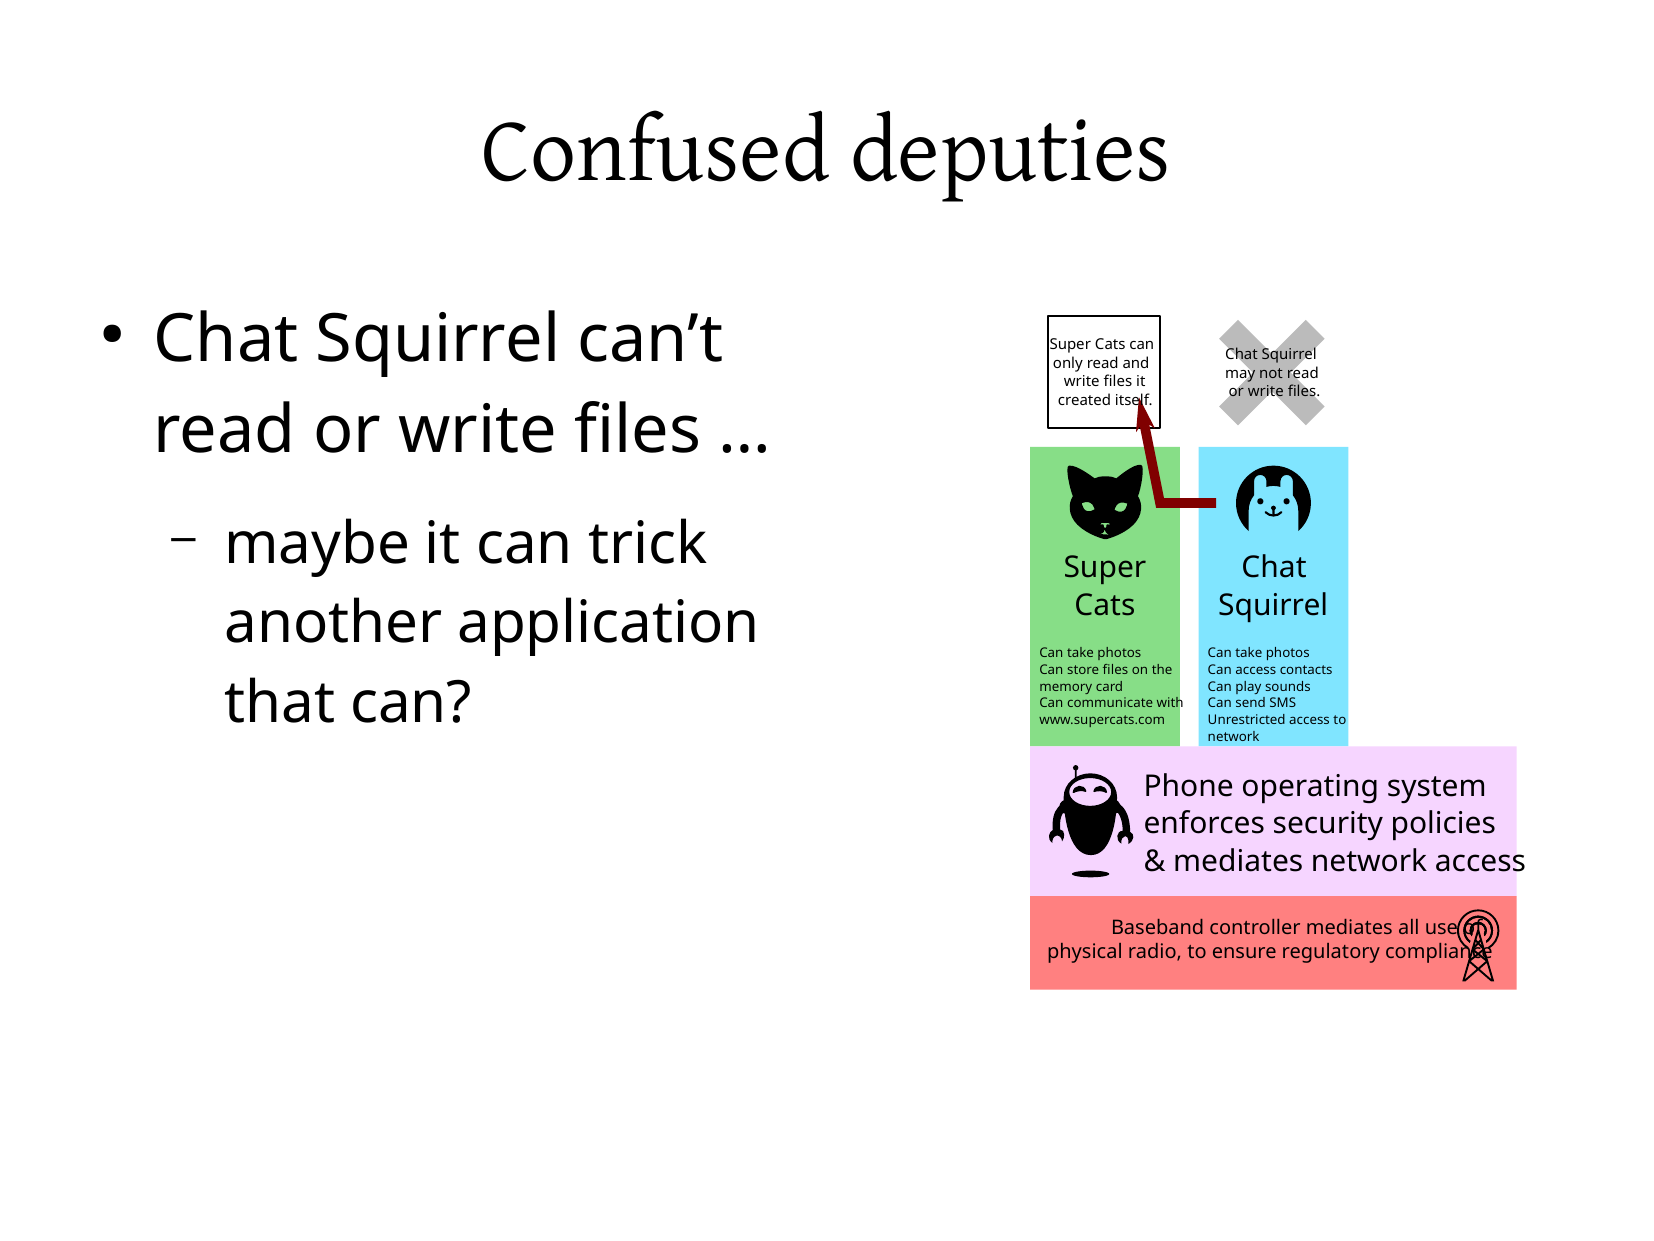

# Confused deputies
Chat Squirrel can’t read or write files …
maybe it can trick another application that can?